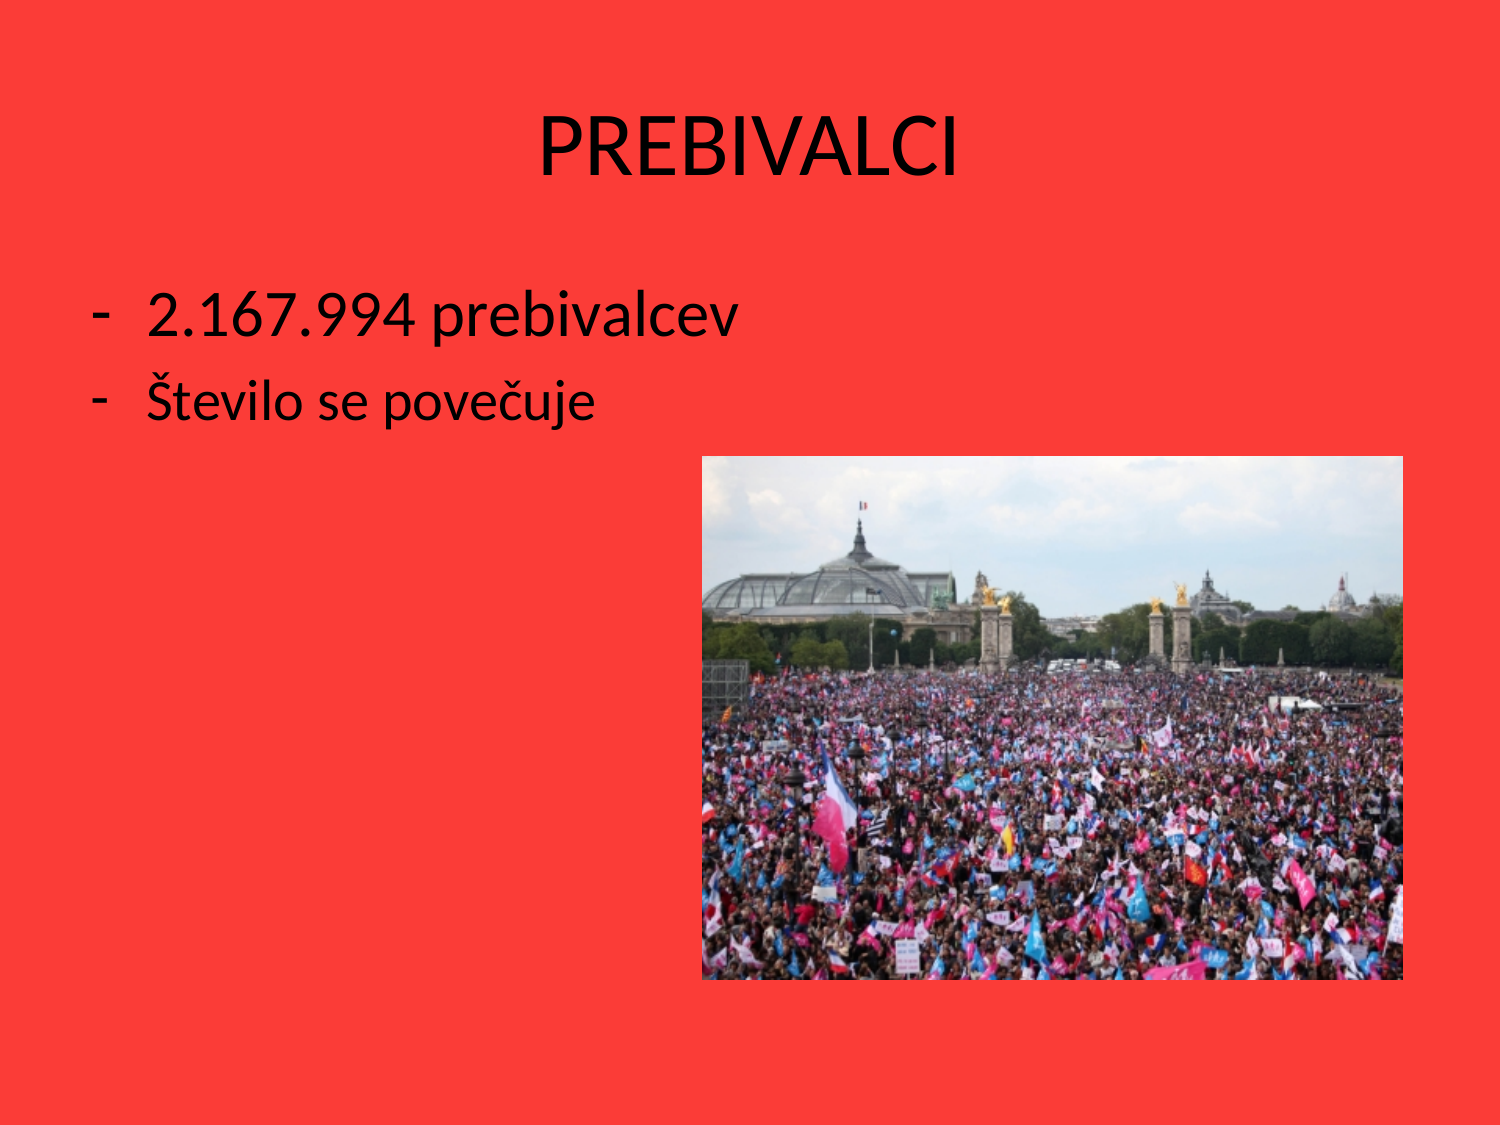

# PREBIVALCI
2.167.994 prebivalcev
Število se povečuje